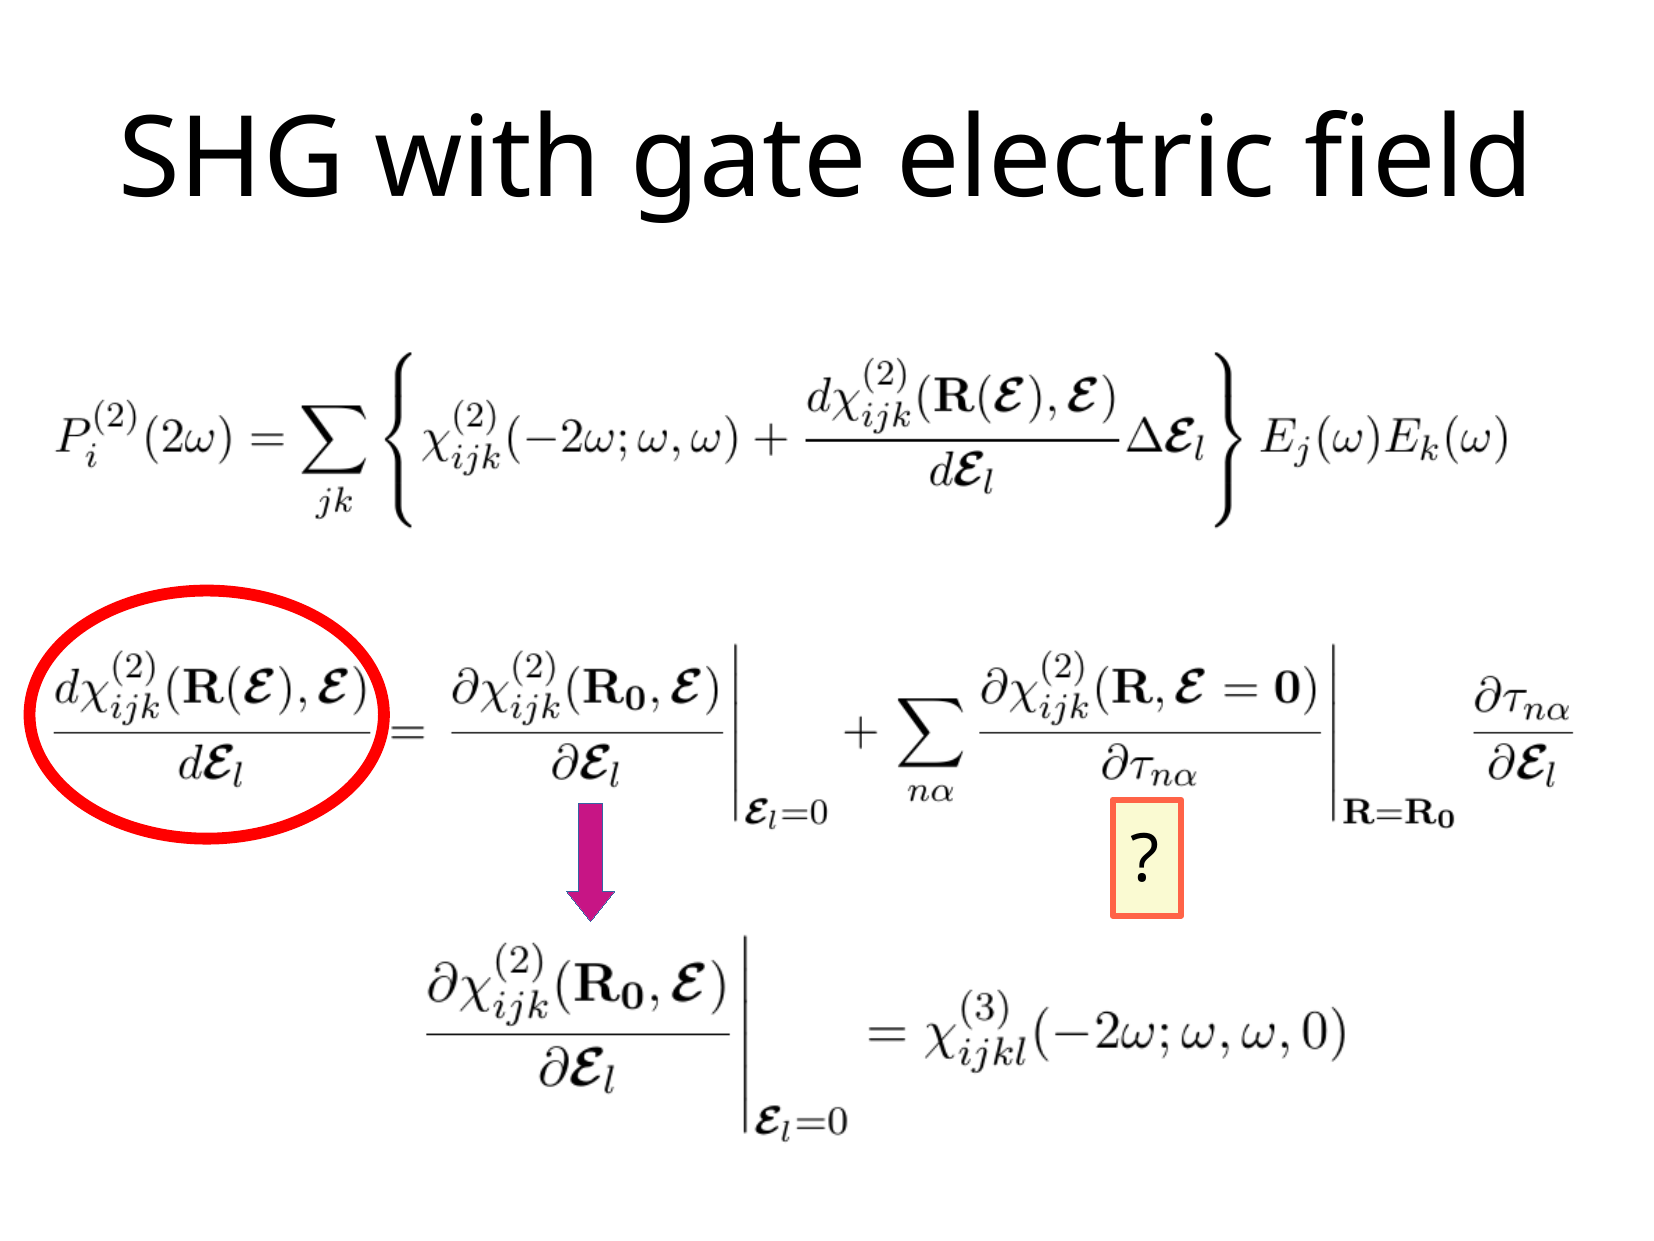

# SHG with gate electric field
?